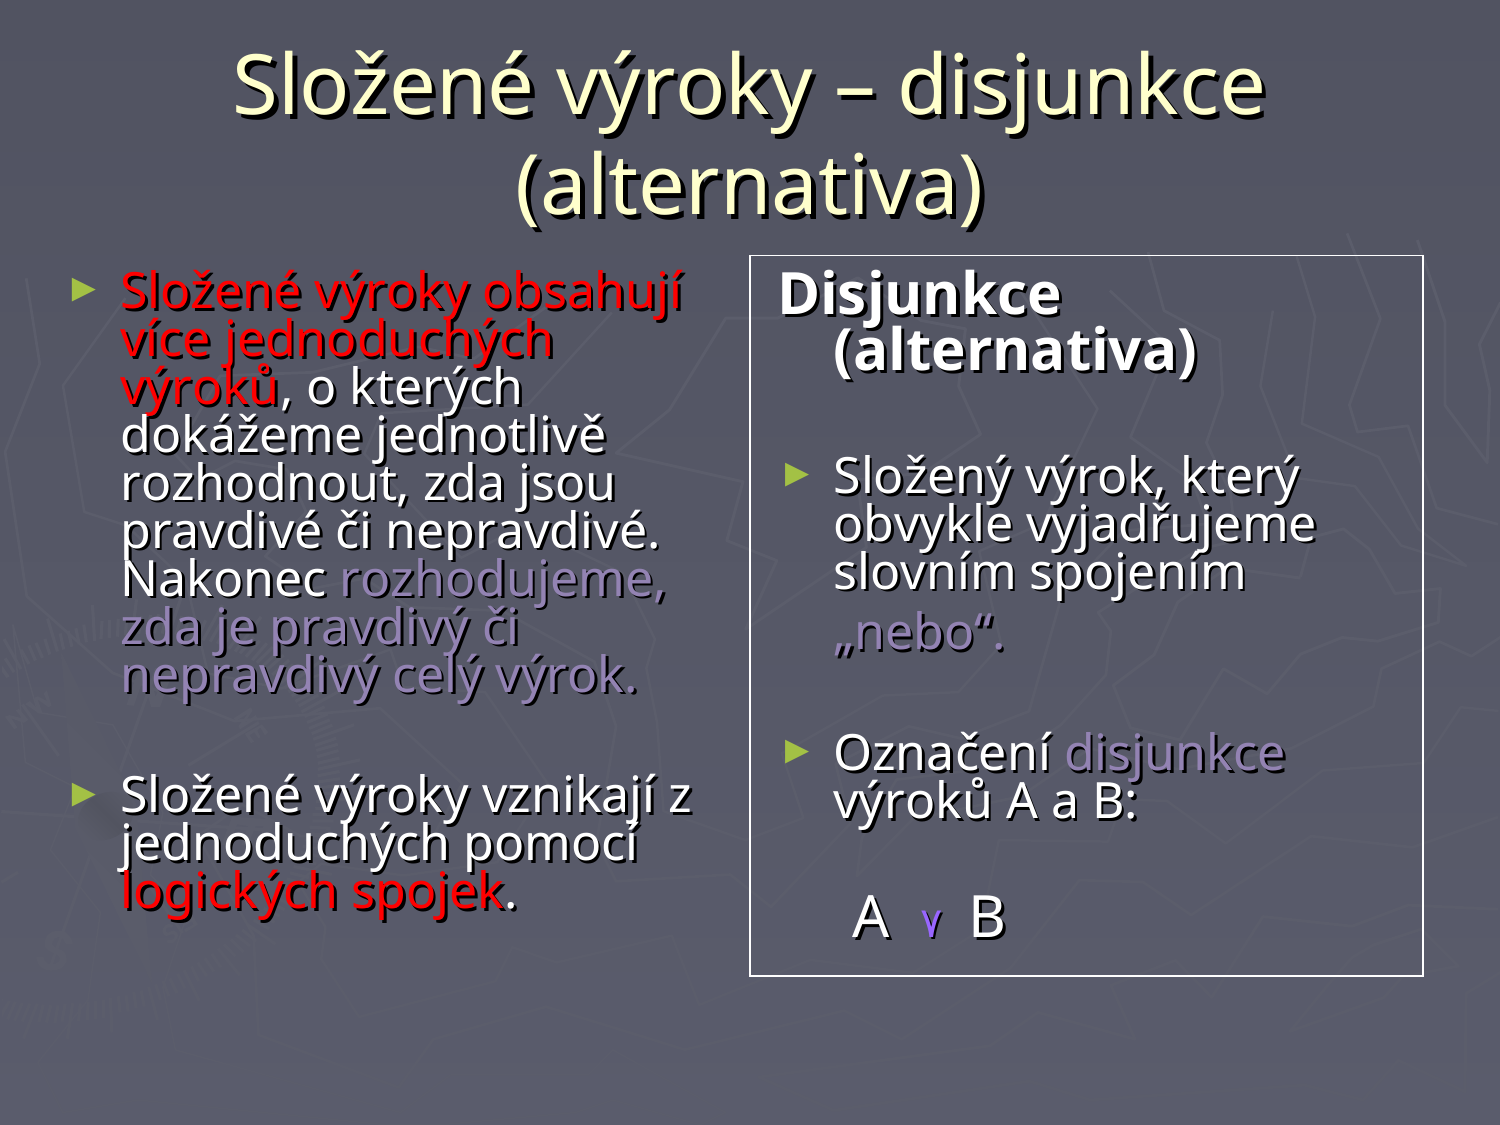

# Složené výroky – disjunkce (alternativa)
Složené výroky obsahují více jednoduchých výroků, o kterých dokážeme jednotlivě rozhodnout, zda jsou pravdivé či nepravdivé. Nakonec rozhodujeme, zda je pravdivý či nepravdivý celý výrok.
Složené výroky vznikají z jednoduchých pomocí logických spojek.
Disjunkce (alternativa)
Složený výrok, který obvykle vyjadřujeme slovním spojením
	„nebo“.
Označení disjunkce výroků A a B:
A ٧ B